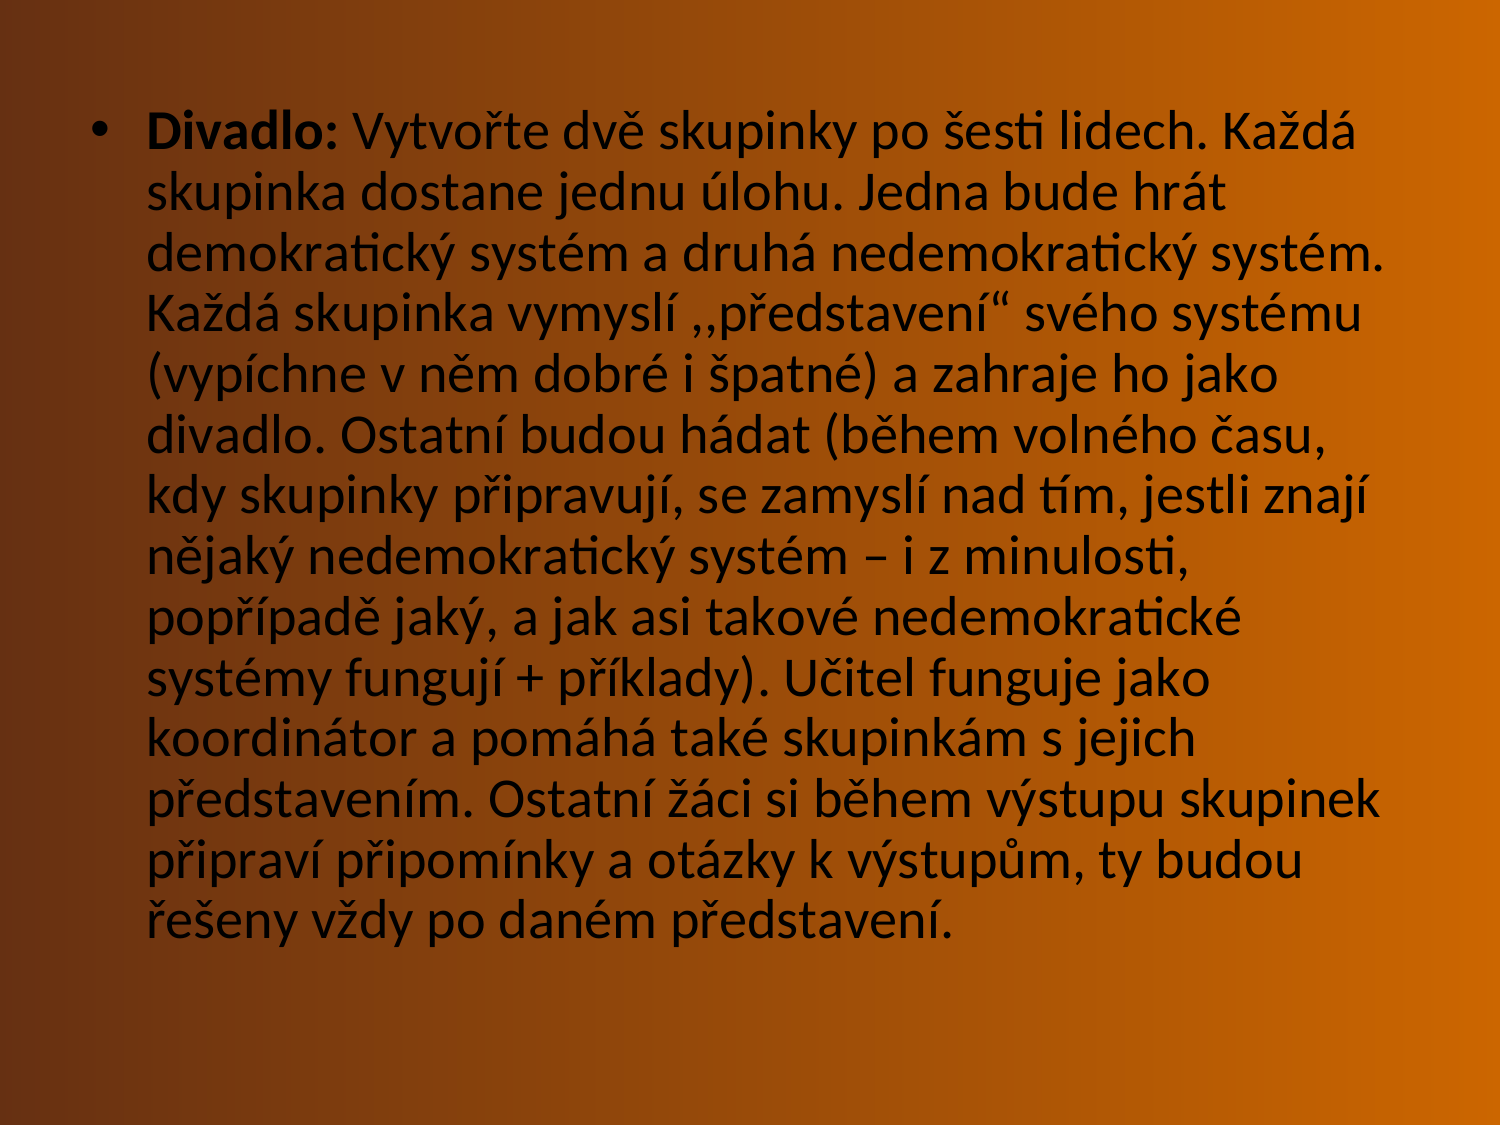

# Divadlo: Vytvořte dvě skupinky po šesti lidech. Každá skupinka dostane jednu úlohu. Jedna bude hrát demokratický systém a druhá nedemokratický systém. Každá skupinka vymyslí ,,představení“ svého systému (vypíchne v něm dobré i špatné) a zahraje ho jako divadlo. Ostatní budou hádat (během volného času, kdy skupinky připravují, se zamyslí nad tím, jestli znají nějaký nedemokratický systém – i z minulosti, popřípadě jaký, a jak asi takové nedemokratické systémy fungují + příklady). Učitel funguje jako koordinátor a pomáhá také skupinkám s jejich představením. Ostatní žáci si během výstupu skupinek připraví připomínky a otázky k výstupům, ty budou řešeny vždy po daném představení.